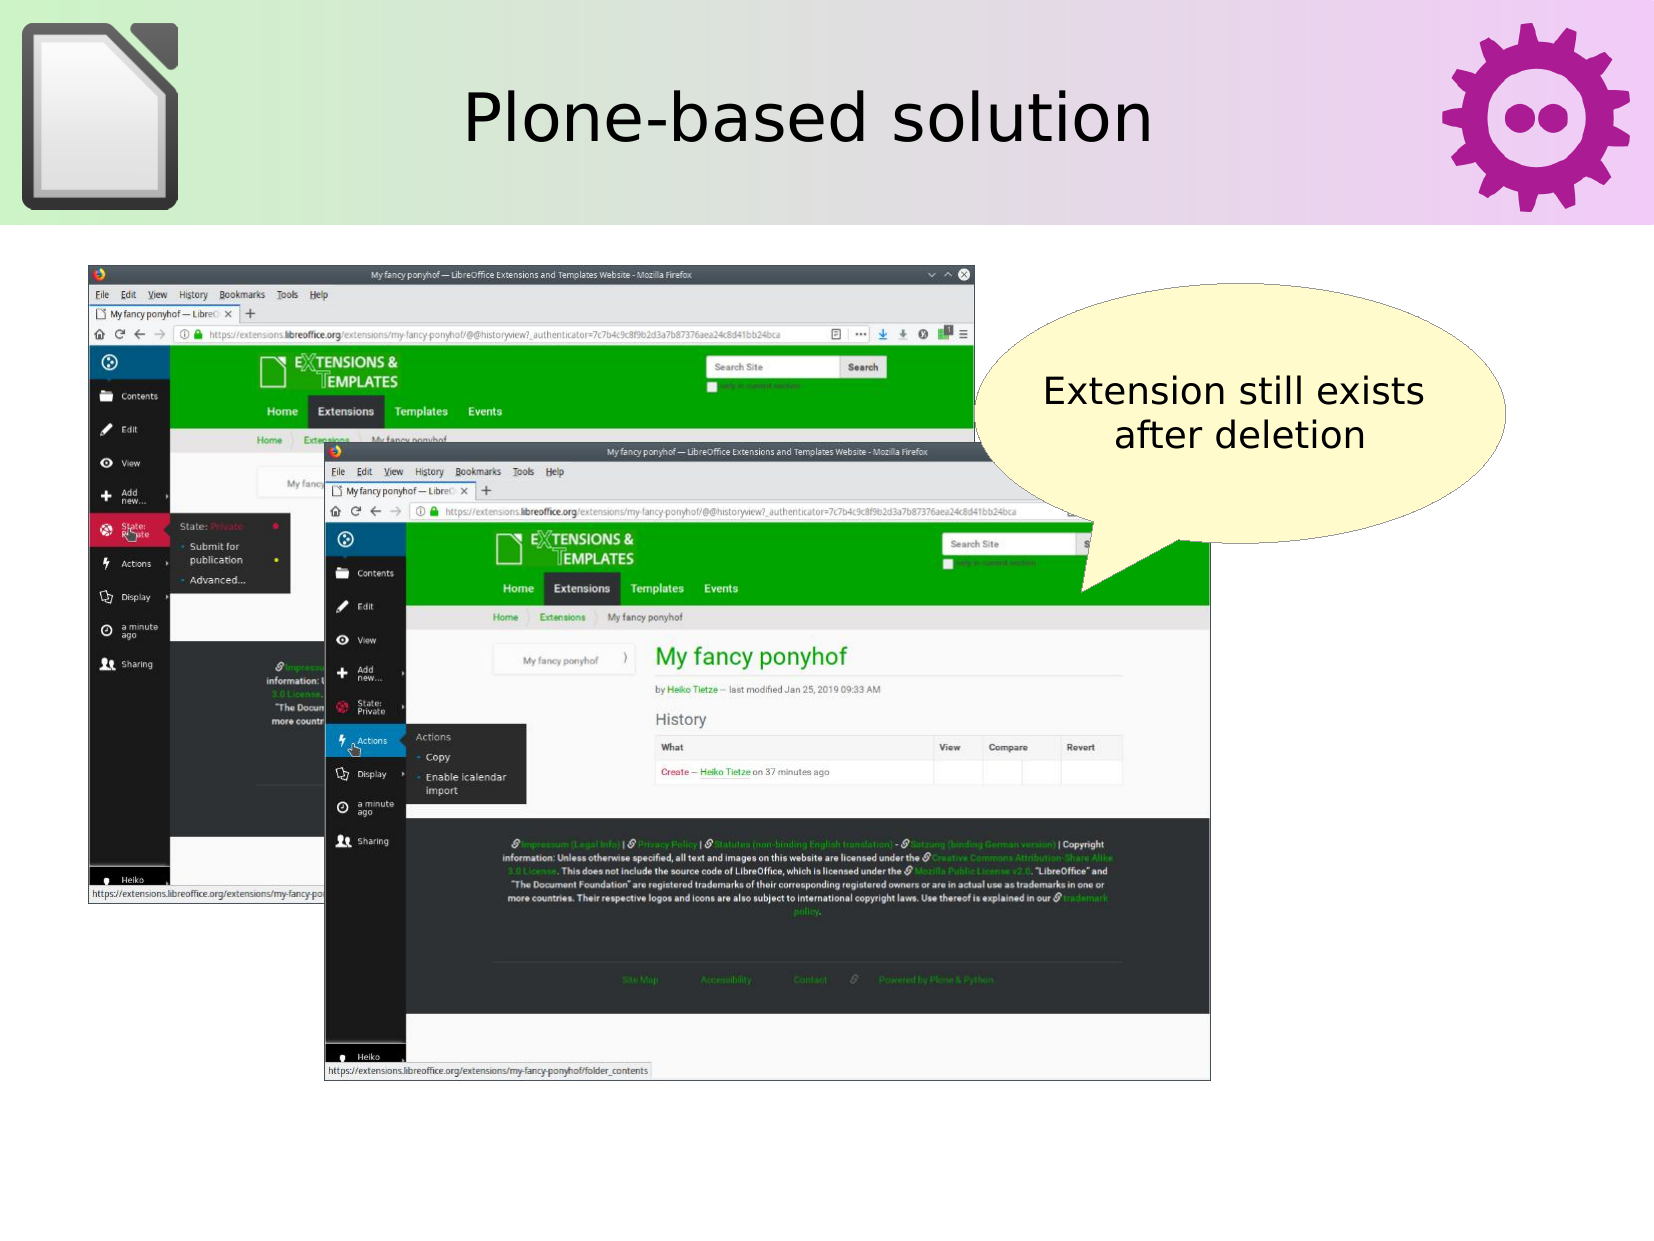

# Plone-based solution
Extension still exists
after deletion